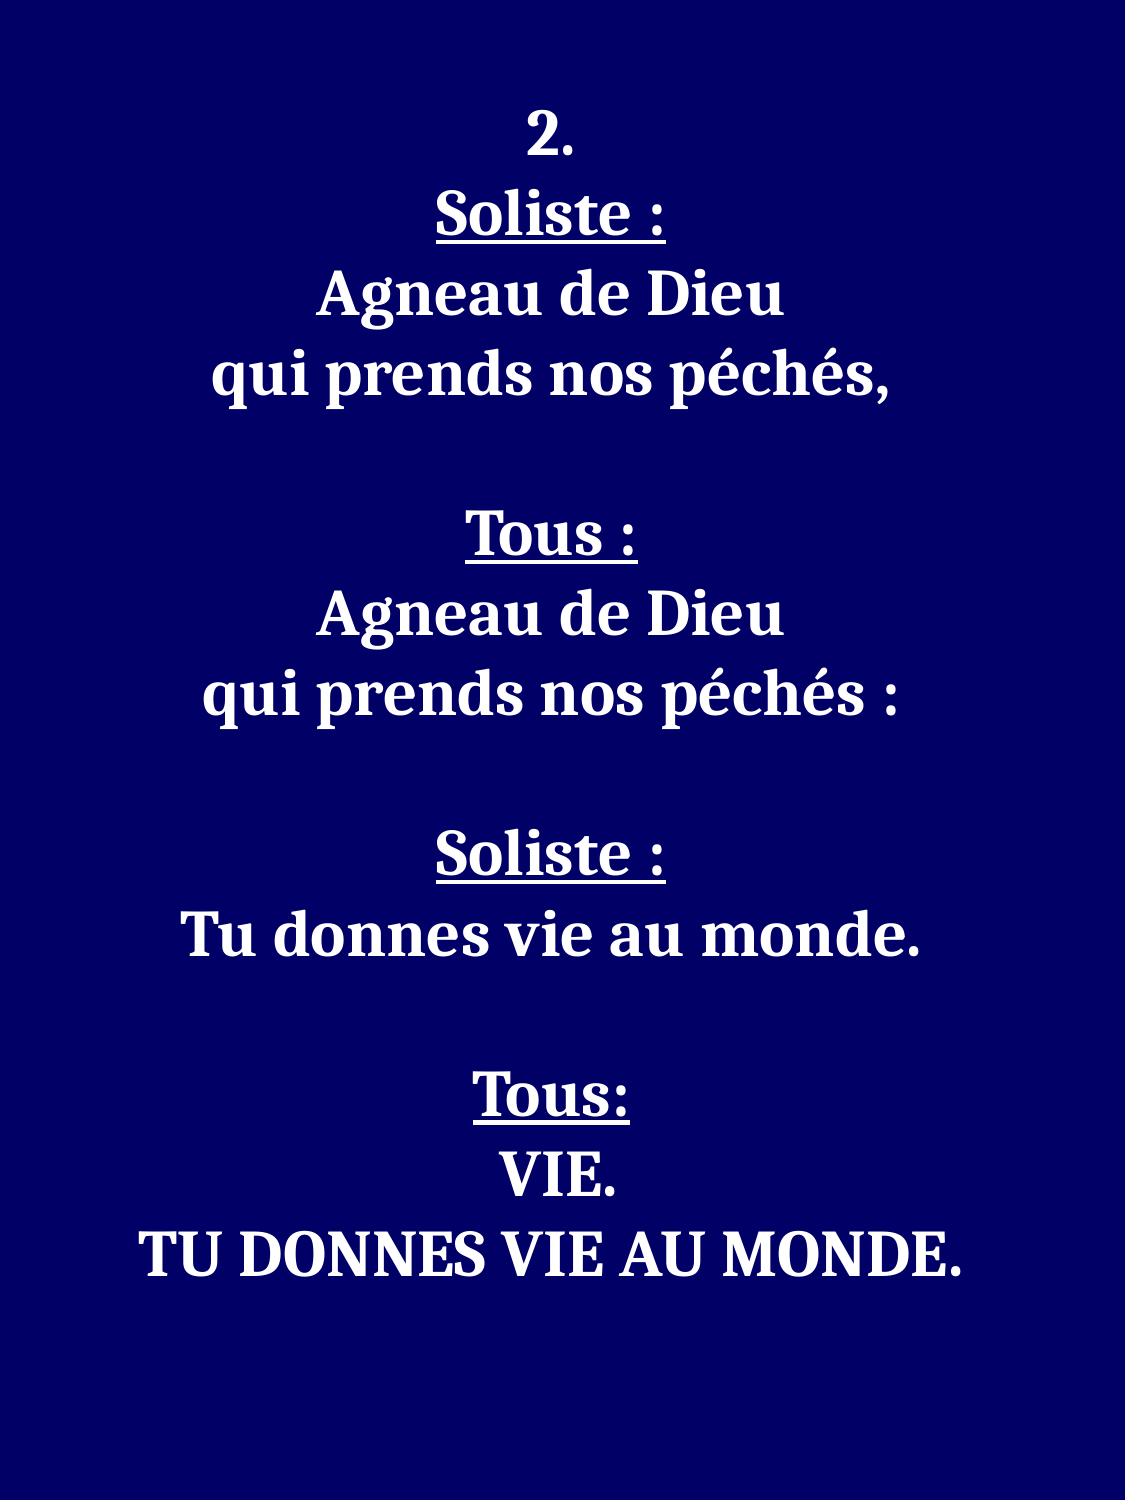

2.
Soliste :
Agneau de Dieu
qui prends nos péchés,
Tous :
Agneau de Dieu
qui prends nos péchés :
Soliste :
Tu donnes vie au monde.
Tous:
 VIE.
TU DONNES VIE AU MONDE.